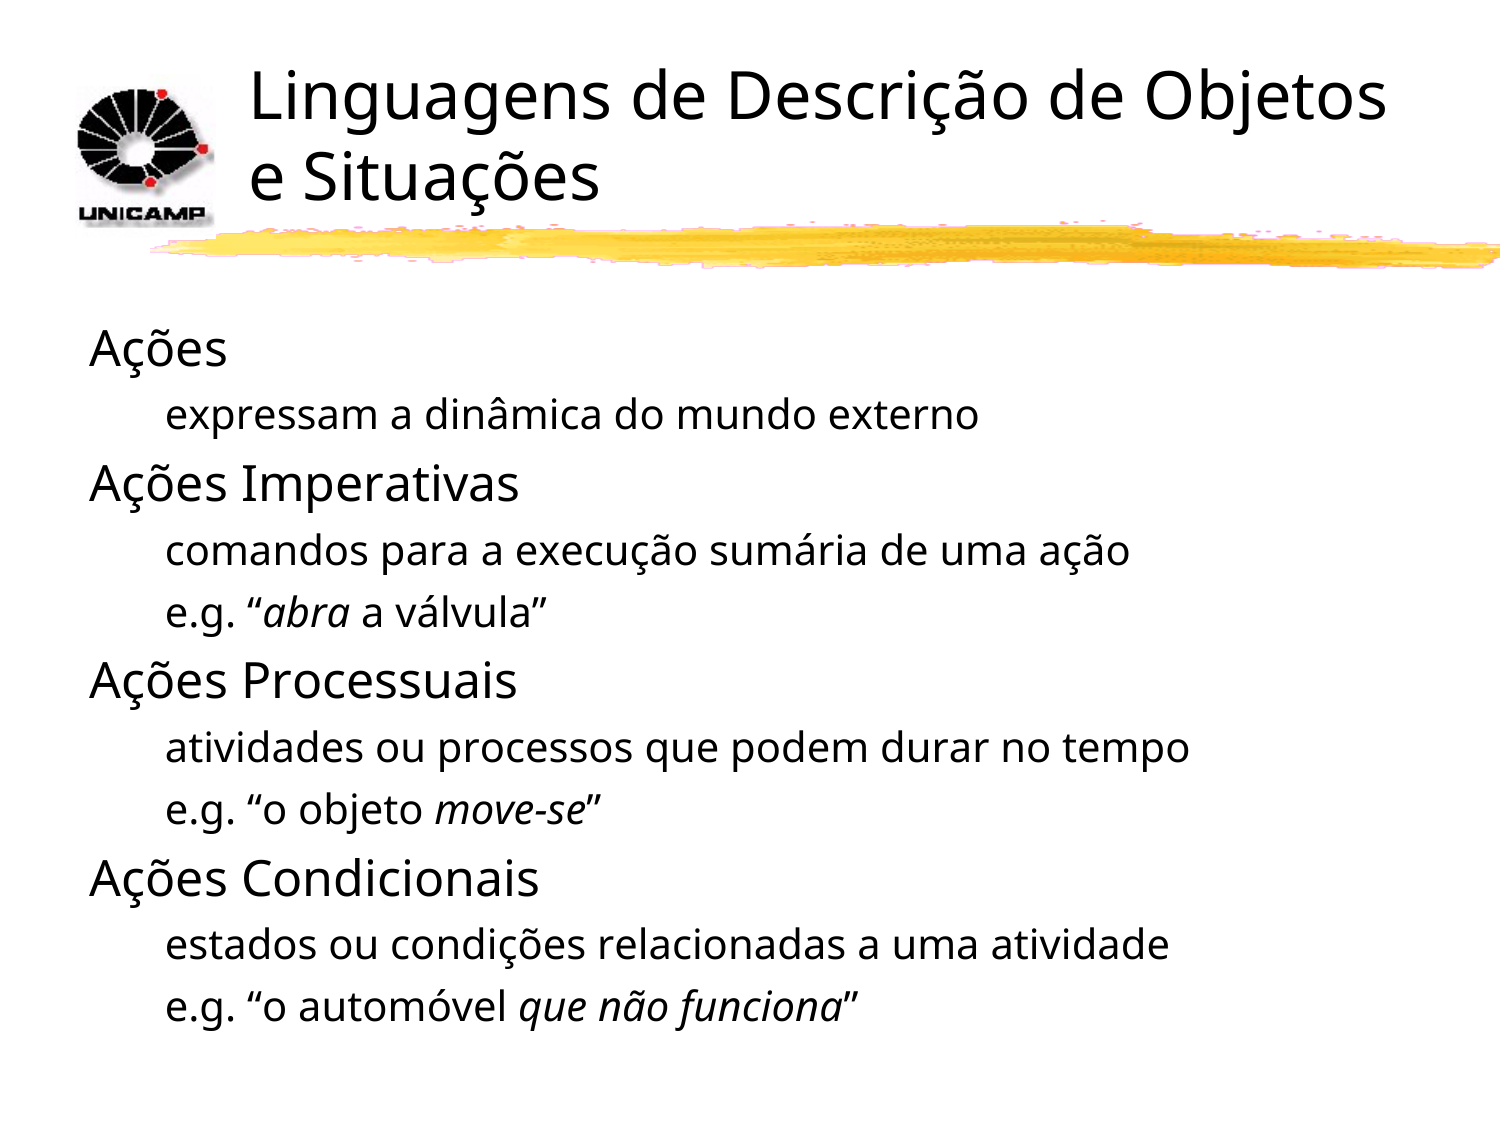

# Linguagens de Descrição de Objetos e Situações
Ações
expressam a dinâmica do mundo externo
Ações Imperativas
comandos para a execução sumária de uma ação
e.g. “abra a válvula”
Ações Processuais
atividades ou processos que podem durar no tempo
e.g. “o objeto move-se”
Ações Condicionais
estados ou condições relacionadas a uma atividade
e.g. “o automóvel que não funciona”